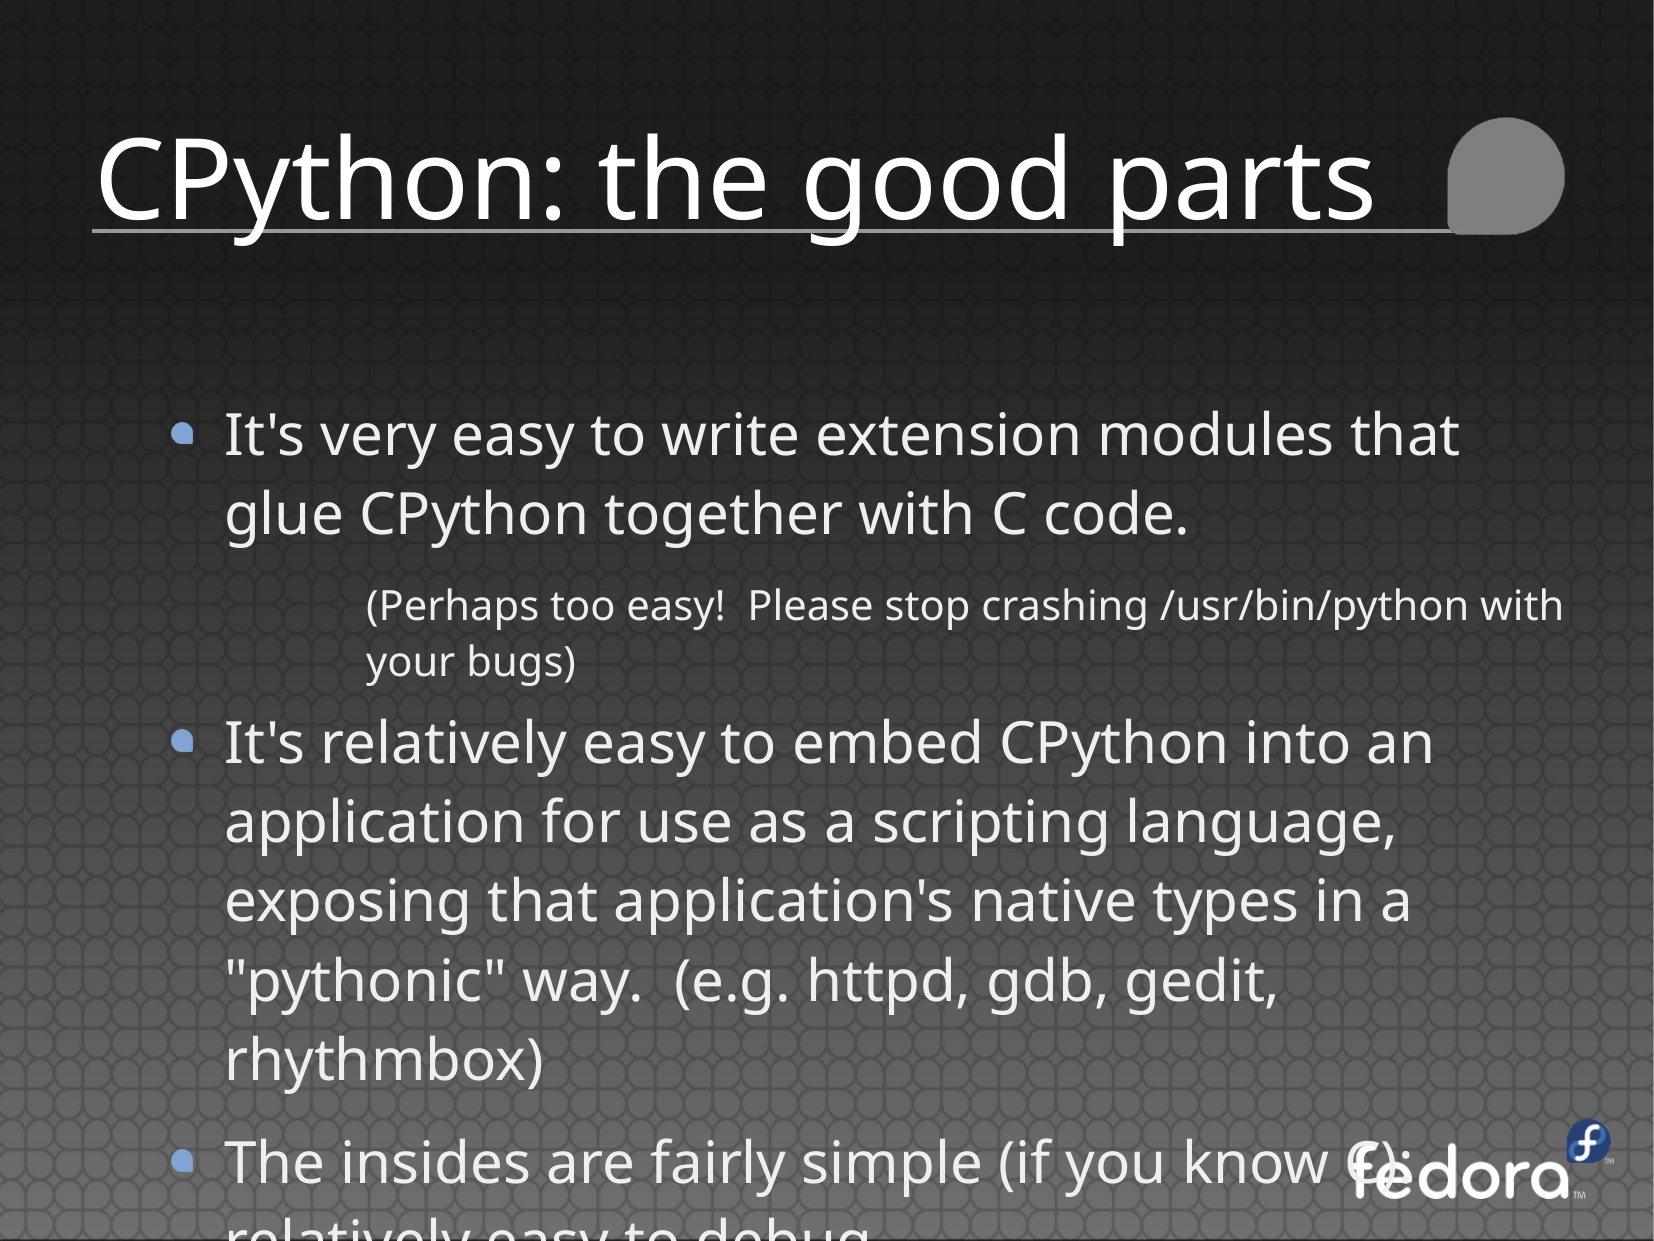

CPython: the good parts
# It's very easy to write extension modules that glue CPython together with C code.
(Perhaps too easy! Please stop crashing /usr/bin/python with your bugs)
It's relatively easy to embed CPython into an application for use as a scripting language, exposing that application's native types in a "pythonic" way. (e.g. httpd, gdb, gedit, rhythmbox)
The insides are fairly simple (if you know C): relatively easy to debug